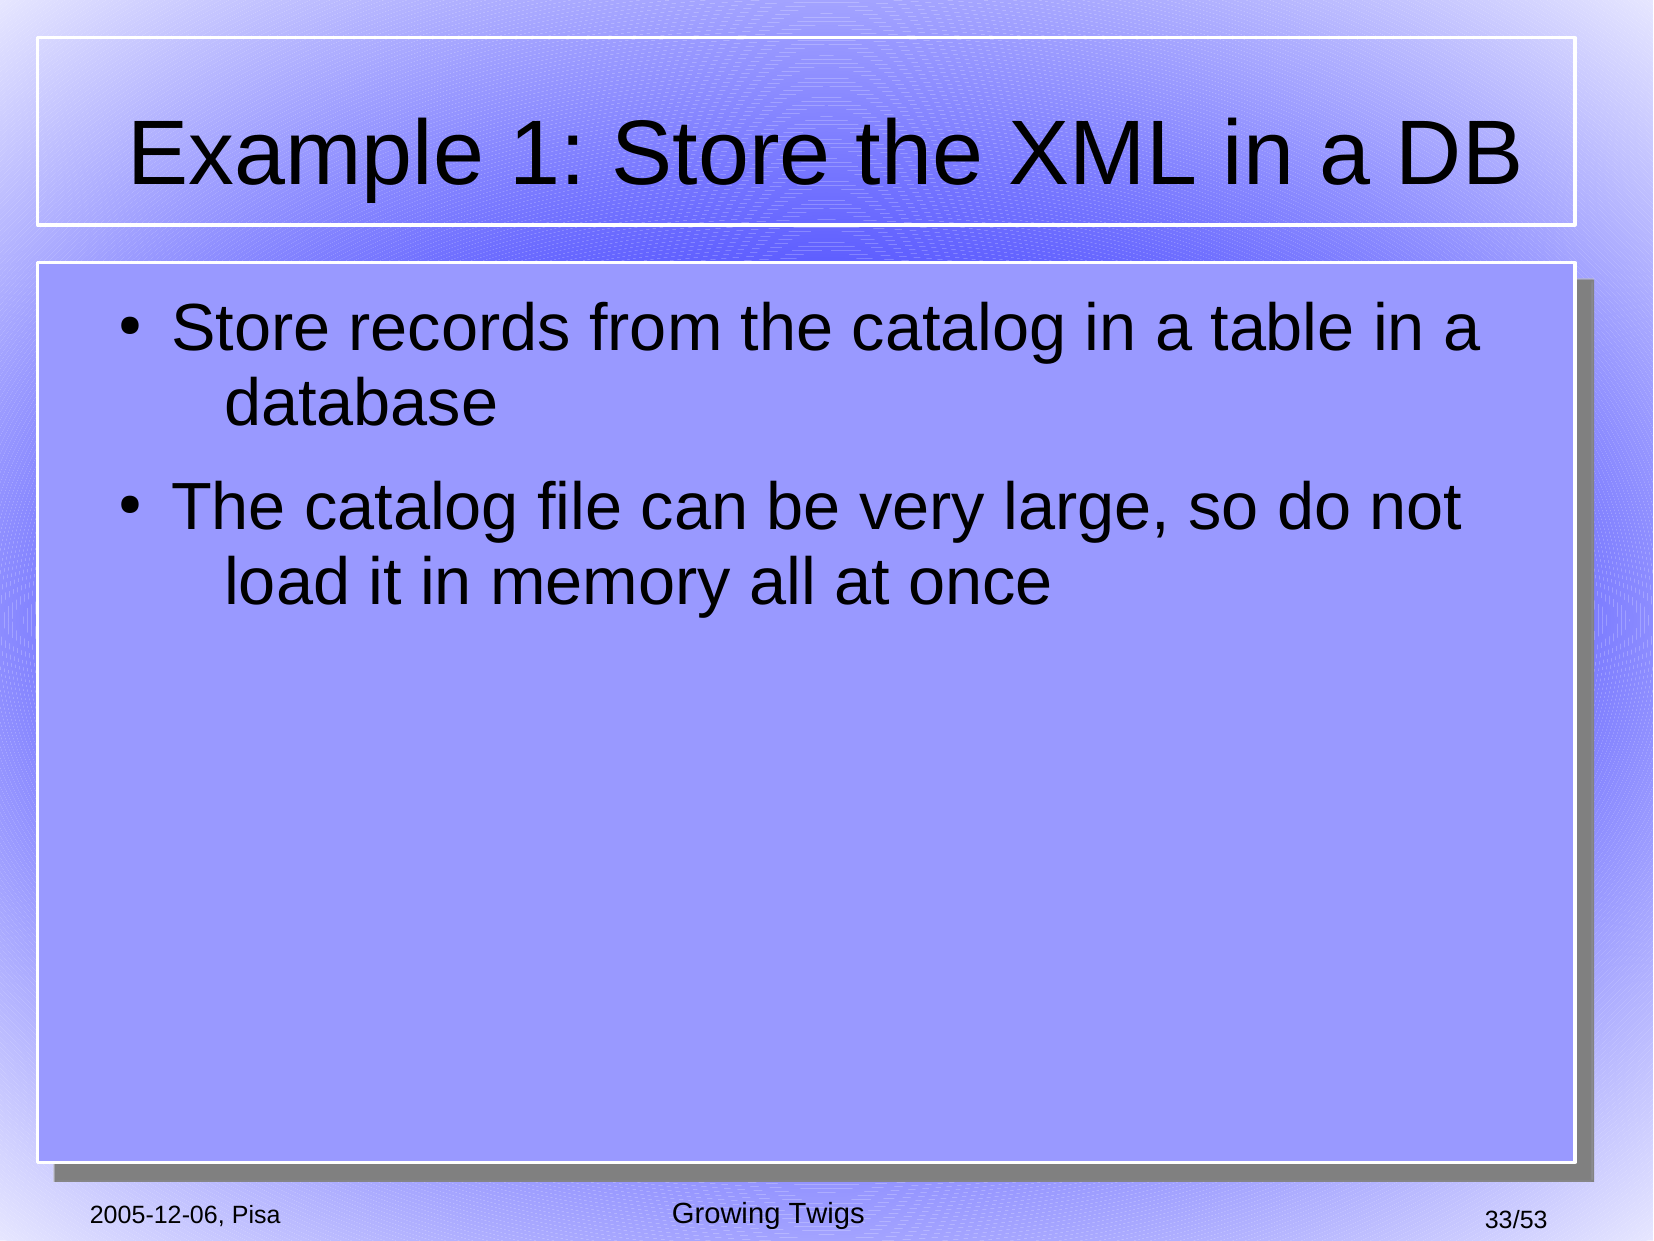

# Example 1: Store the XML in a DB
Store records from the catalog in a table in a database
The catalog file can be very large, so do not load it in memory all at once